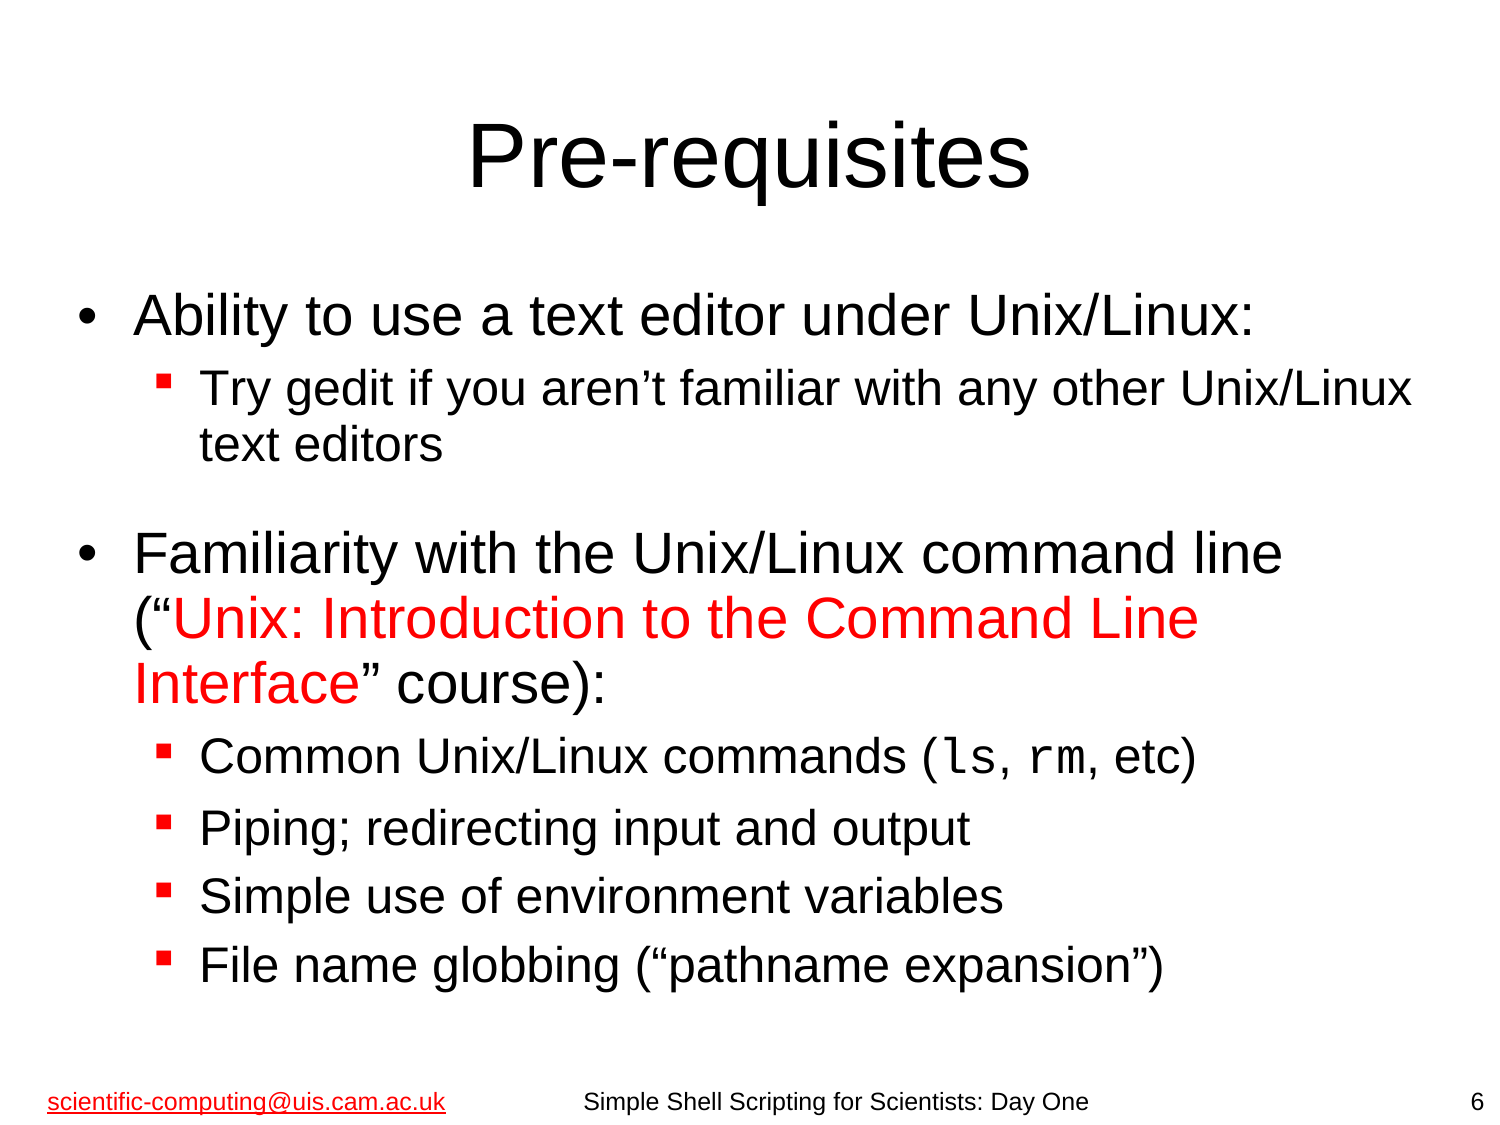

# Pre-requisites
Ability to use a text editor under Unix/Linux:
Try gedit if you aren’t familiar with any other Unix/Linux text editors
Familiarity with the Unix/Linux command line (“Unix: Introduction to the Command Line Interface” course):
Common Unix/Linux commands (ls, rm, etc)
Piping; redirecting input and output
Simple use of environment variables
File name globbing (“pathname expansion”)
escience-support@ucs.cam.ac.uk	Simple Shell Scripting for Scientists: Day One
6